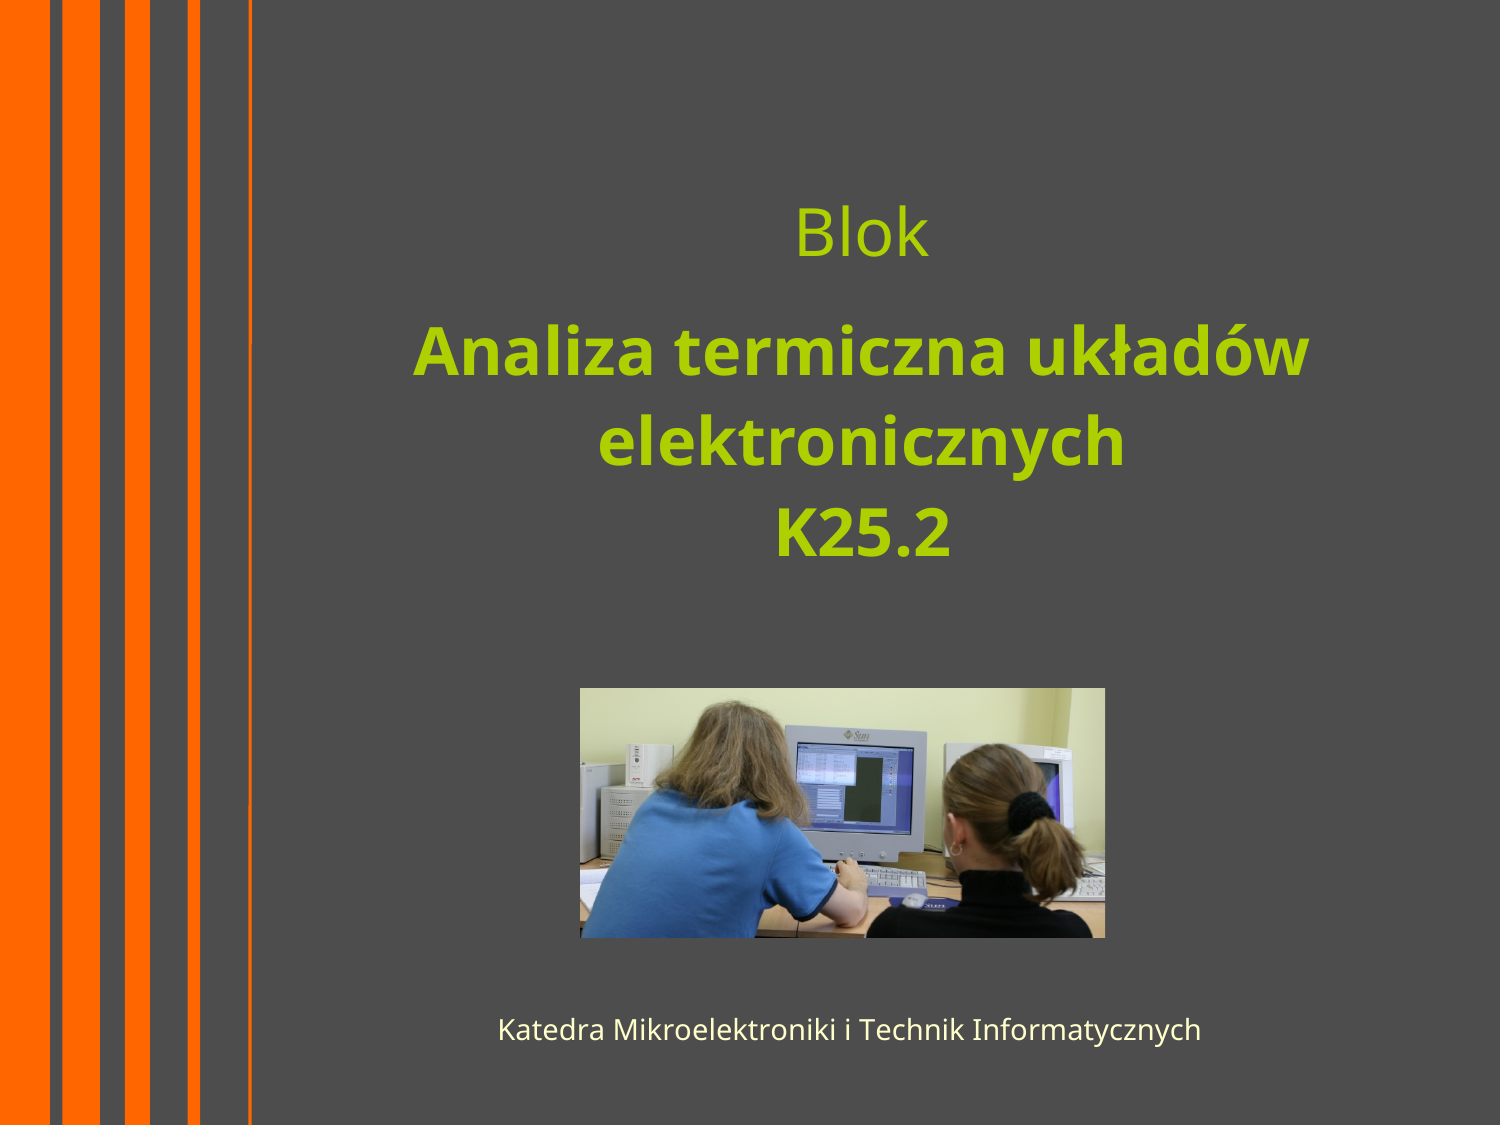

# Blok Analiza termiczna układów elektronicznych K25.2
Katedra Mikroelektroniki i Technik Informatycznych